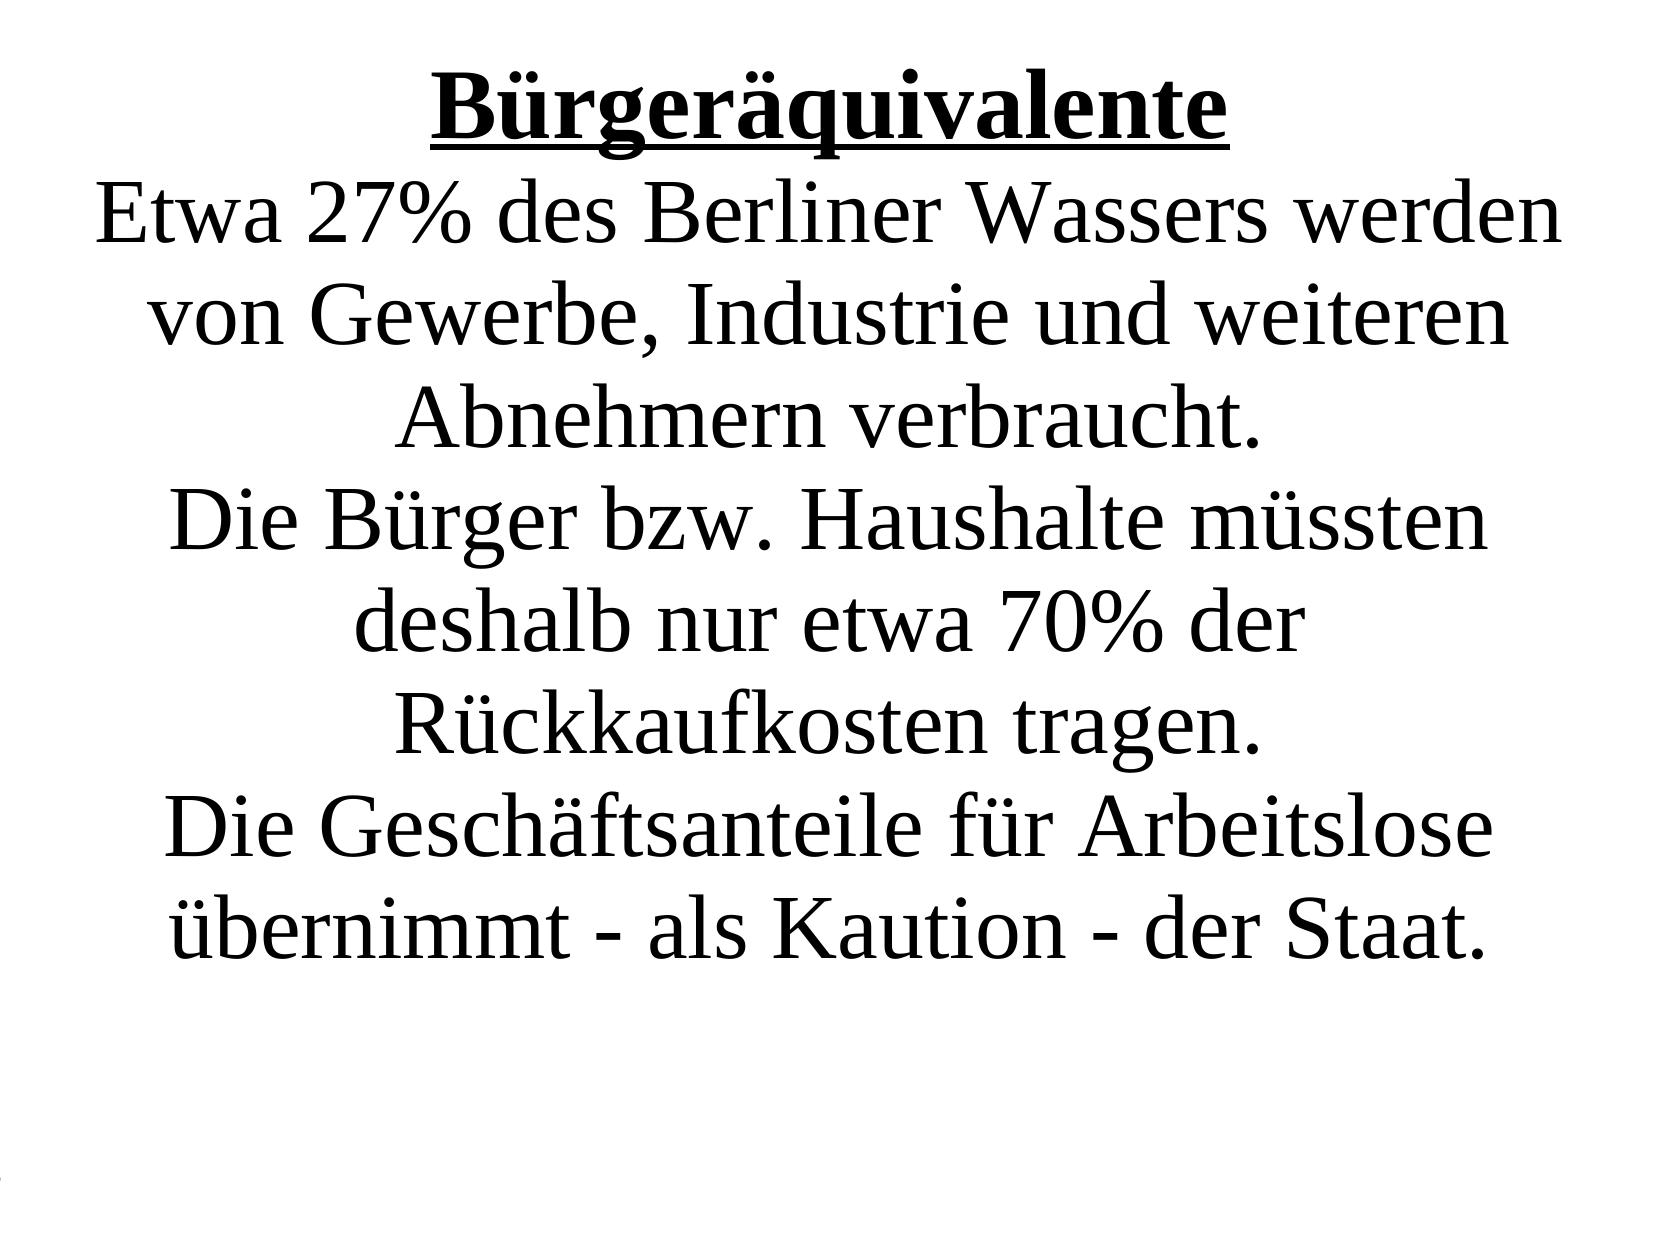

Bürgeräquivalente
Etwa 27% des Berliner Wassers werden von Gewerbe, Industrie und weiteren Abnehmern verbraucht.
Die Bürger bzw. Haushalte müssten deshalb nur etwa 70% der Rückkaufkosten tragen.
Die Geschäftsanteile für Arbeitslose übernimmt - als Kaution - der Staat.